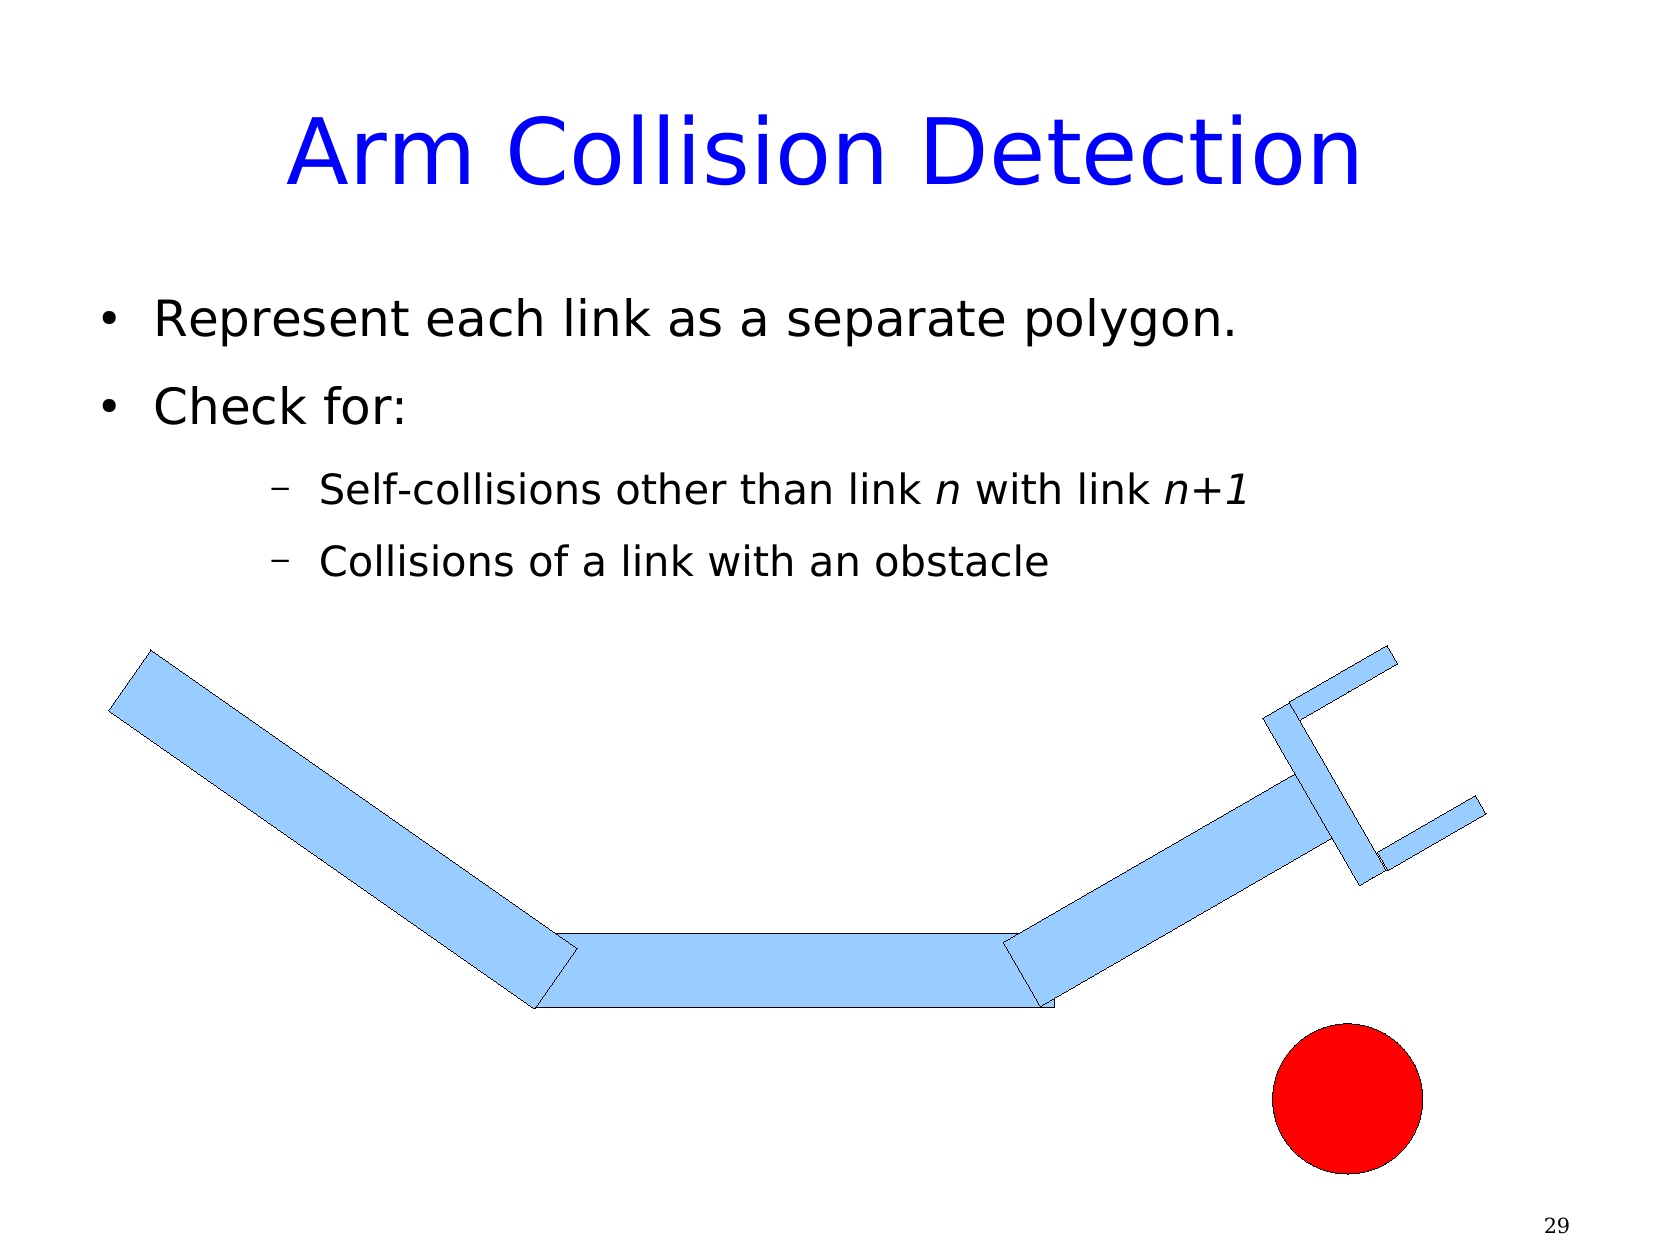

# Arm Collision Detection
Represent each link as a separate polygon.
Check for:
Self-collisions other than link n with link n+1
Collisions of a link with an obstacle
29